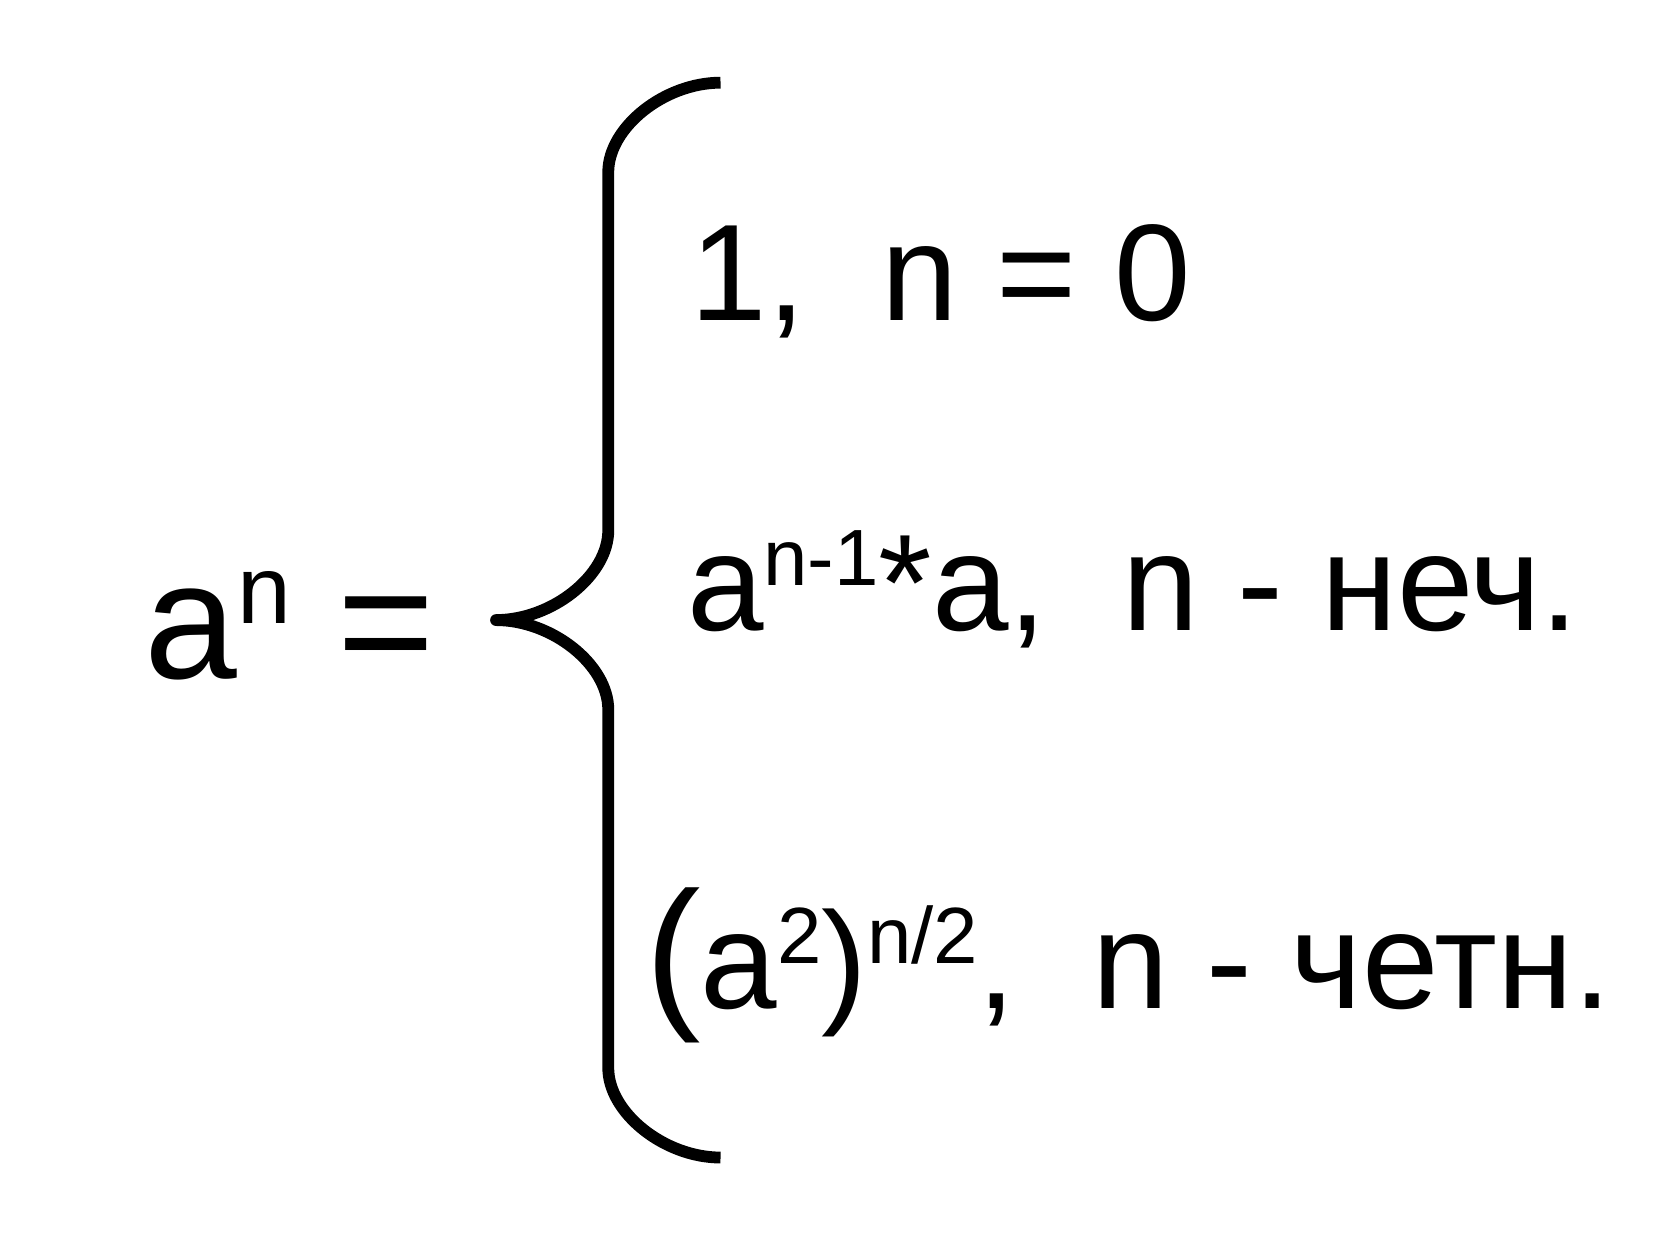

1, n = 0
 an-1*a, n - неч.
an =
 (a2)n/2, n - четн.